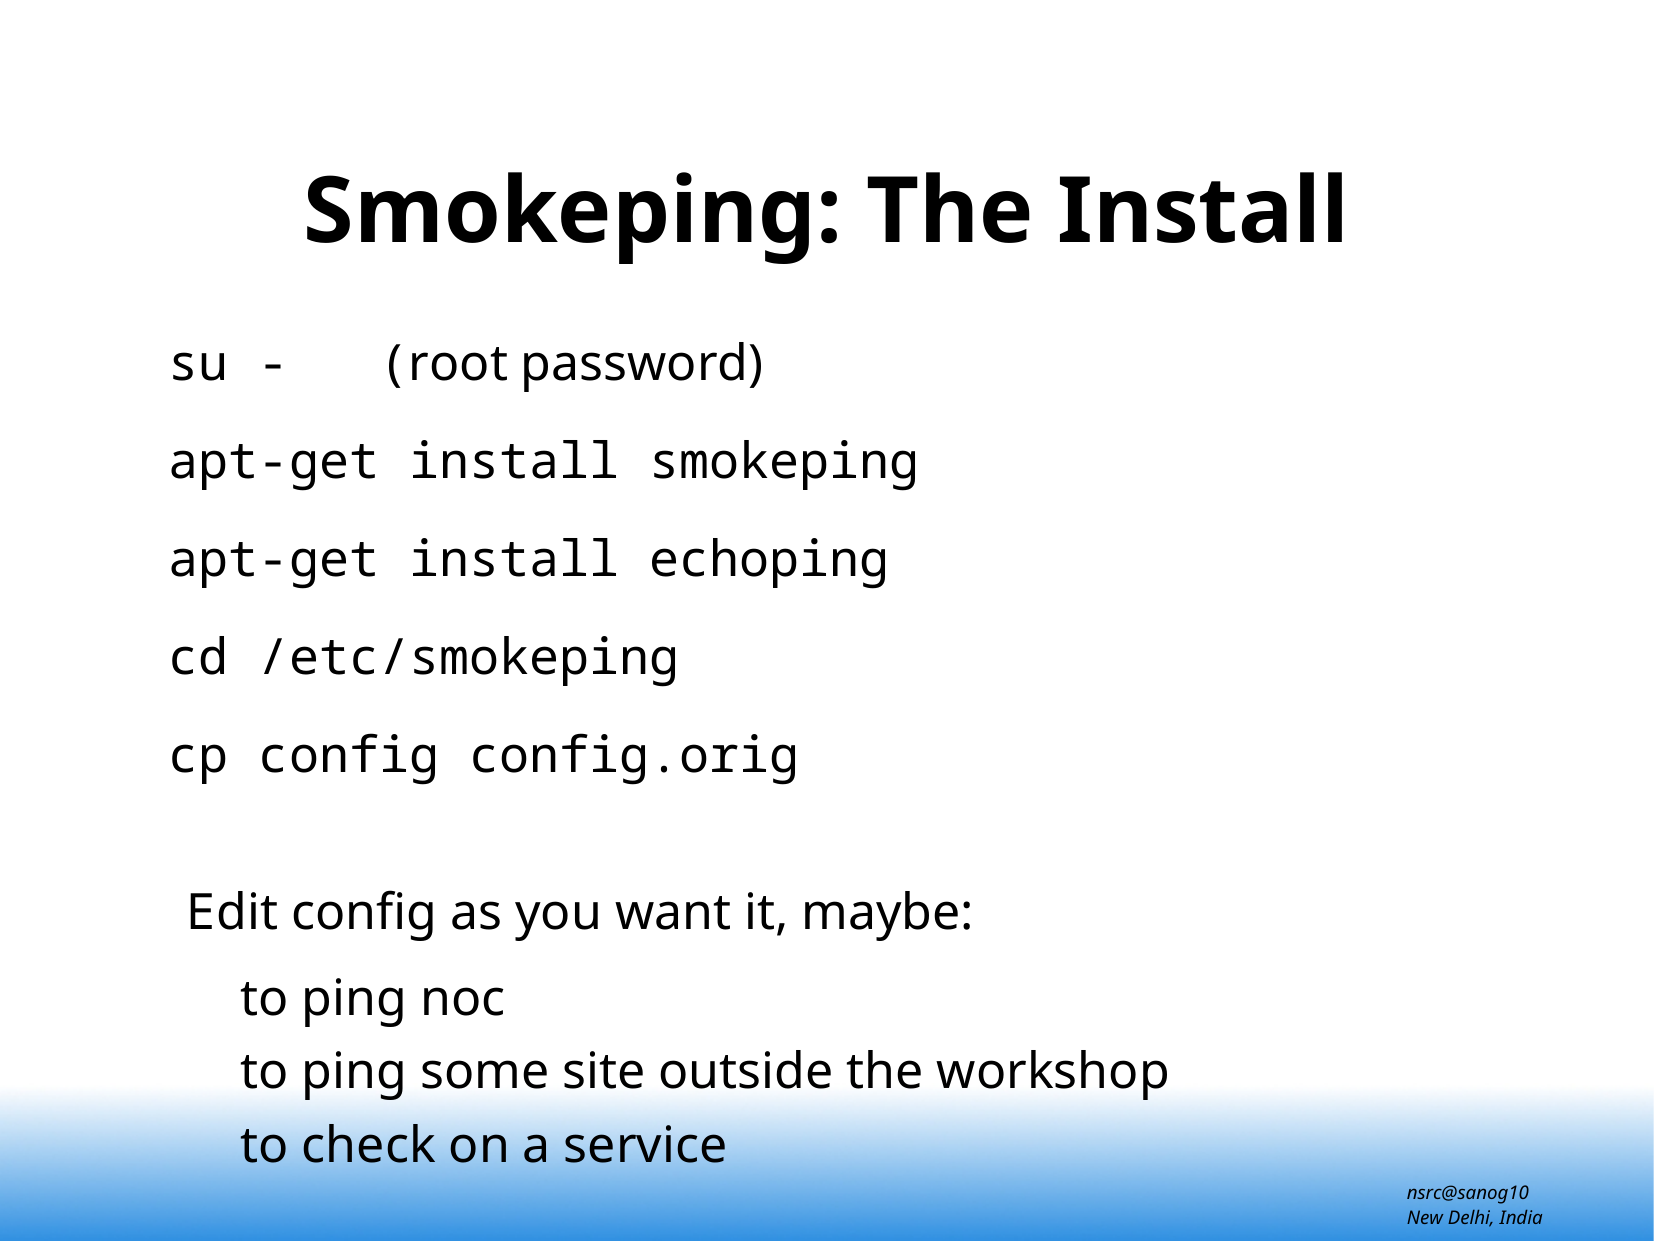

# Smokeping: The Install
 su - (root password)
 apt-get install smokeping
 apt-get install echoping
 cd /etc/smokeping
 cp config config.orig
 Edit config as you want it, maybe:
 to ping noc
 to ping some site outside the workshop
 to check on a service